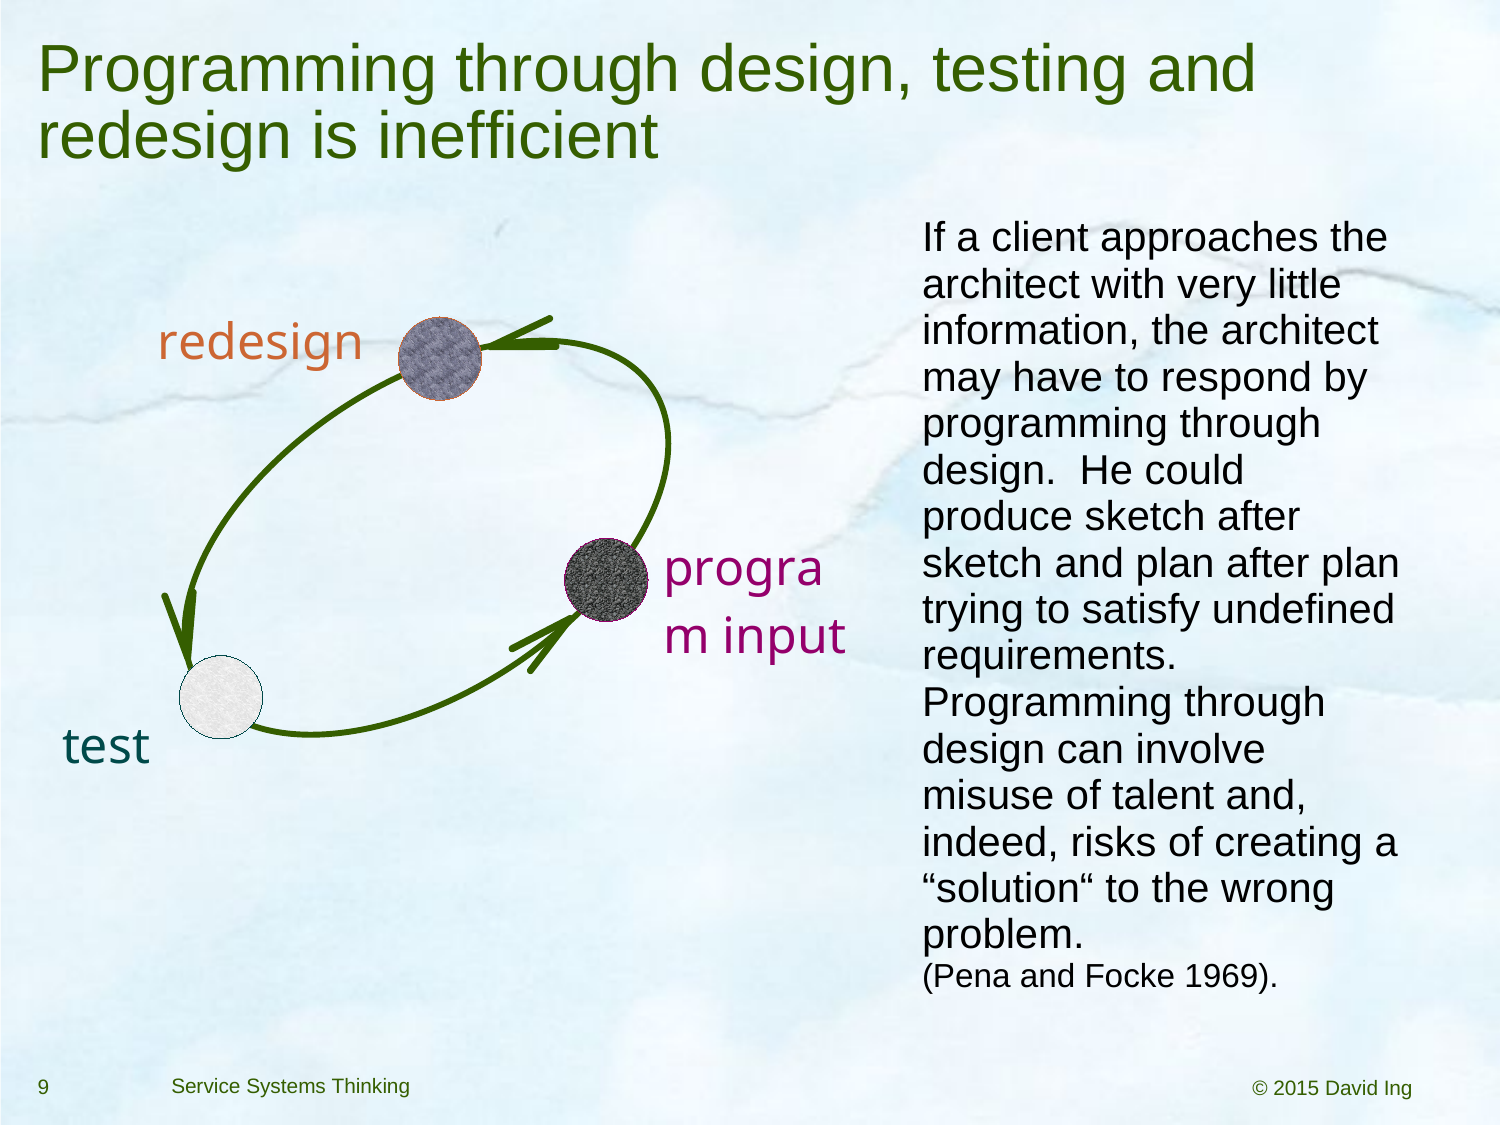

# Programming through design, testing and redesign is inefficient
If a client approaches the architect with very little information, the architect may have to respond by programming through design. He could produce sketch after sketch and plan after plan trying to satisfy undefined requirements. Programming through design can involve misuse of talent and, indeed, risks of creating a “solution“ to the wrong problem.
(Pena and Focke 1969).
redesign
program input
test
Service Systems Thinking
9